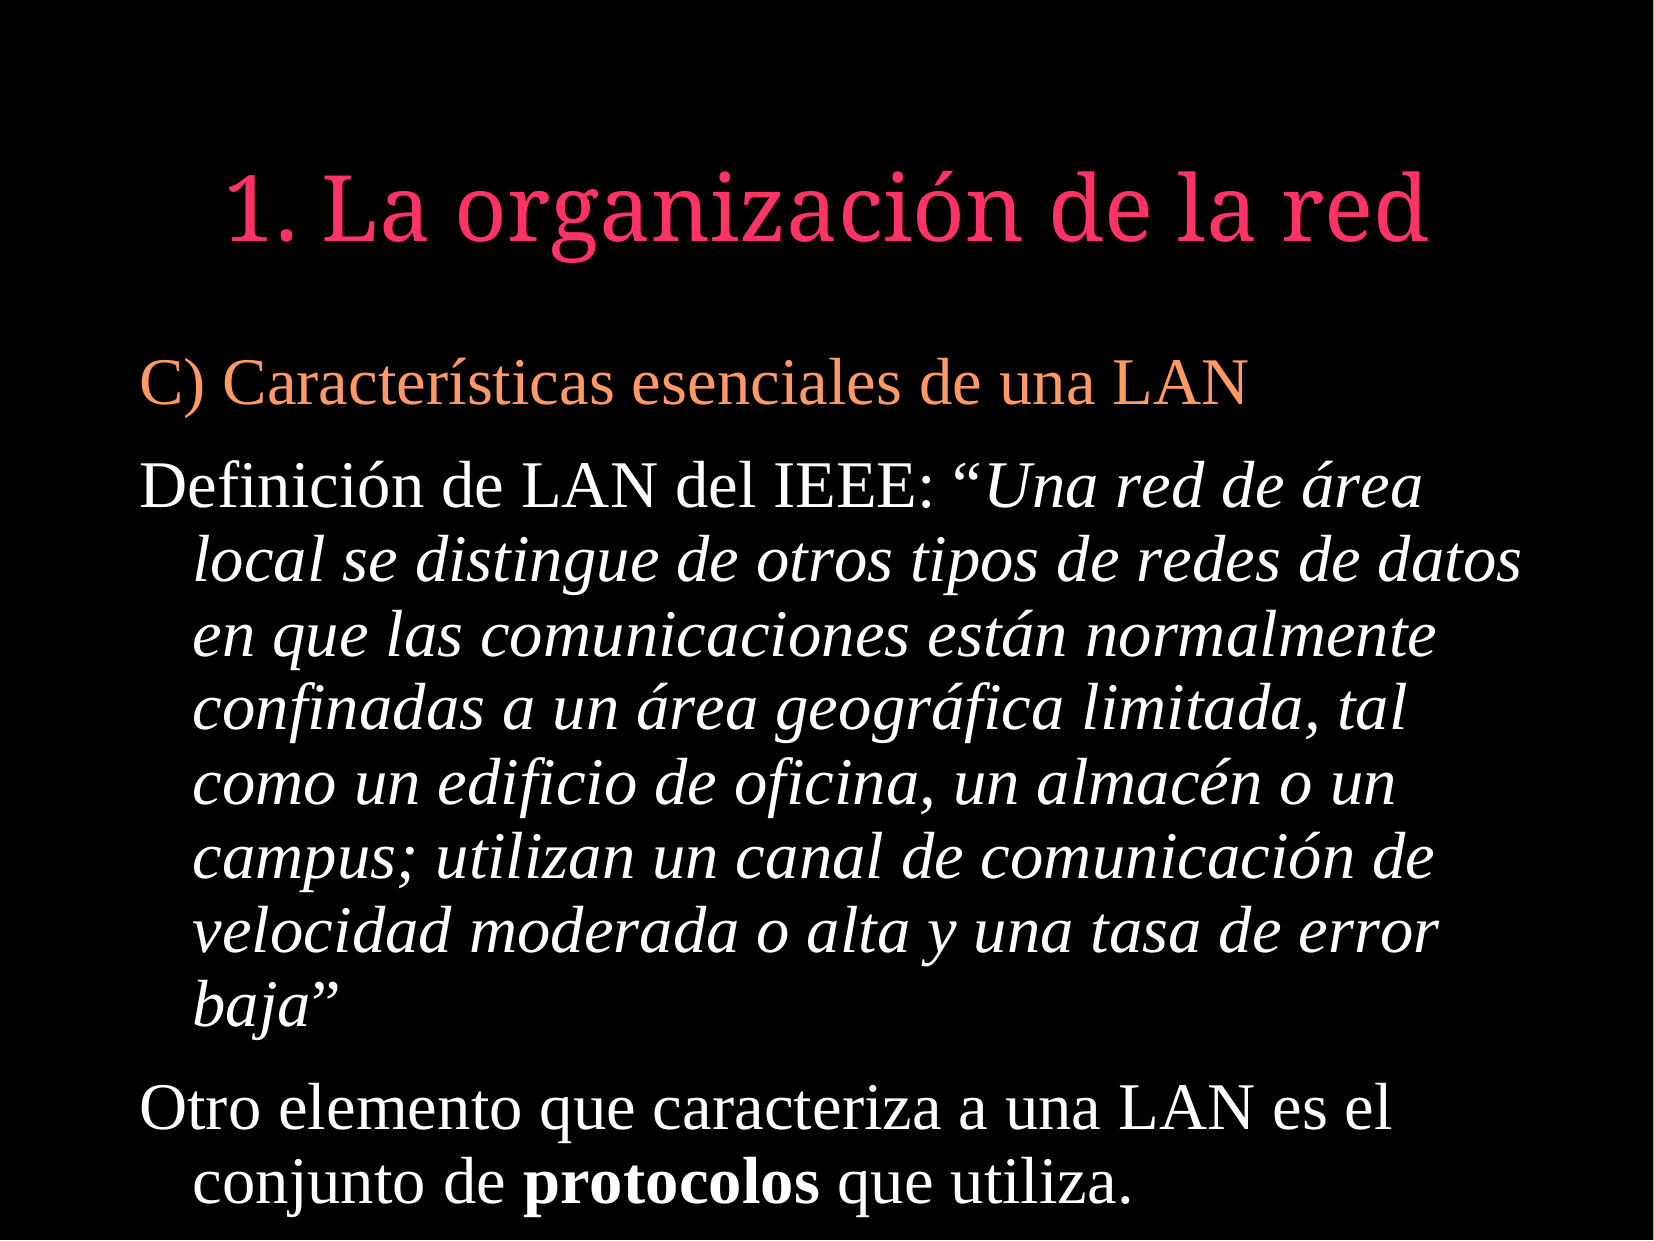

# 1. La organización de la red
C) Características esenciales de una LAN
Definición de LAN del IEEE: “Una red de área local se distingue de otros tipos de redes de datos en que las comunicaciones están normalmente confinadas a un área geográfica limitada, tal como un edificio de oficina, un almacén o un campus; utilizan un canal de comunicación de velocidad moderada o alta y una tasa de error baja”
Otro elemento que caracteriza a una LAN es el conjunto de protocolos que utiliza.